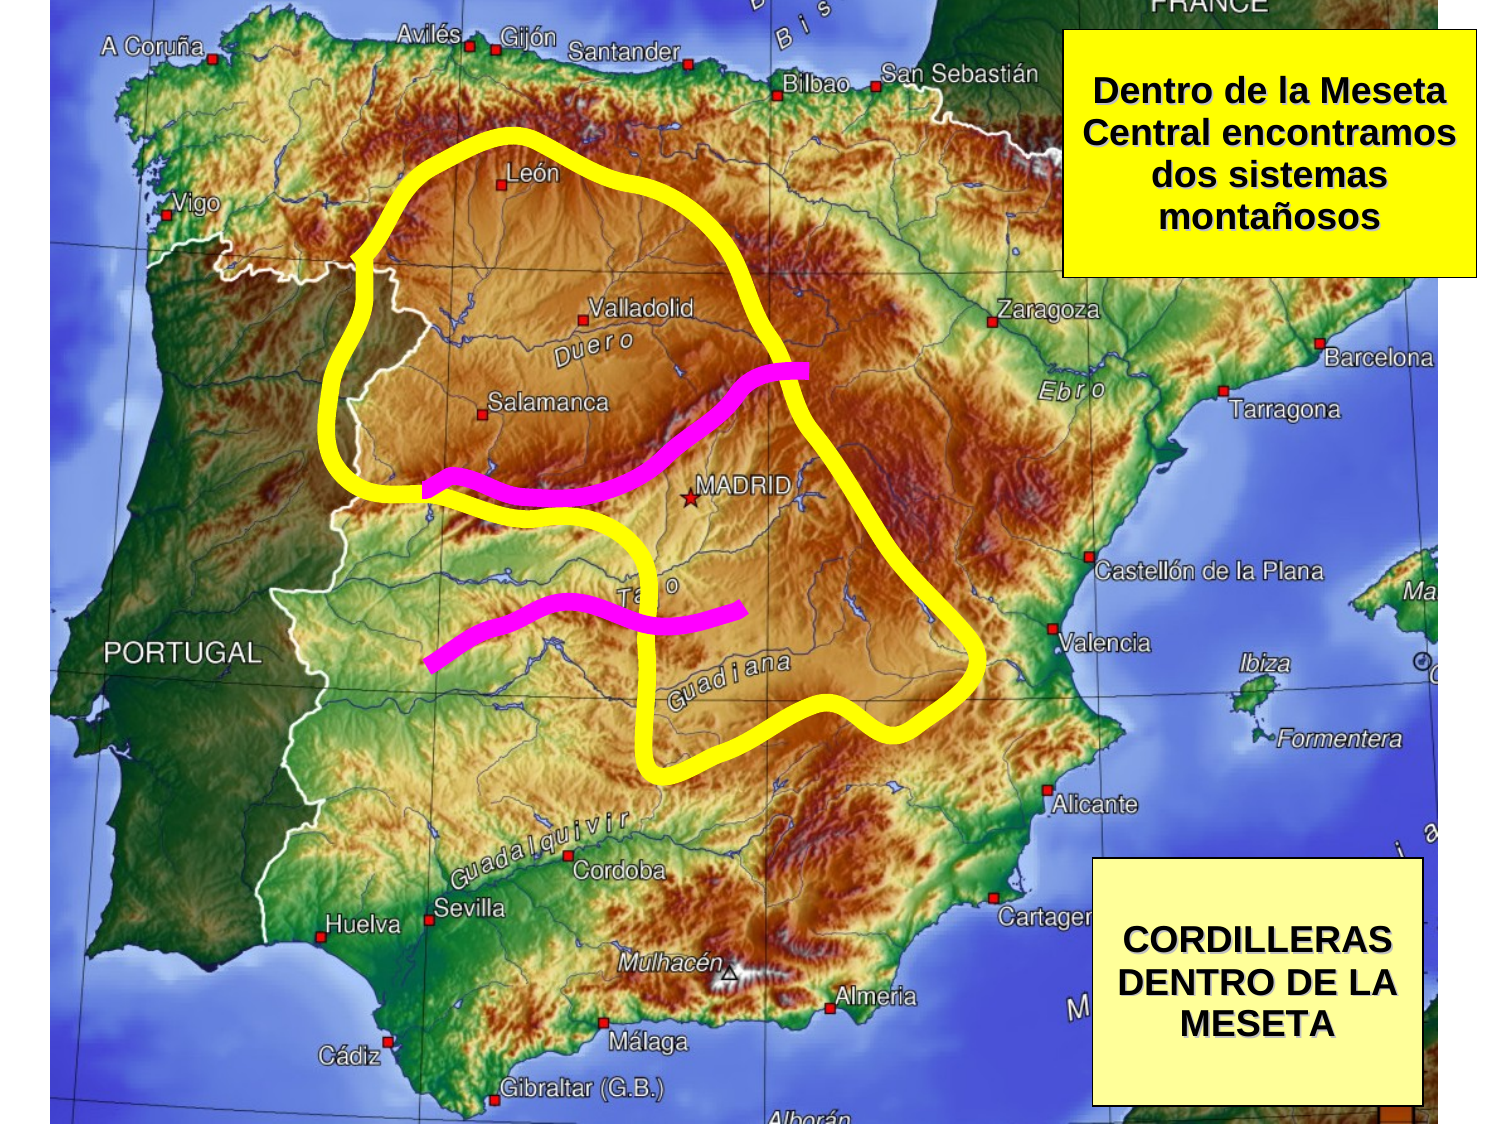

Dentro de la Meseta Central encontramos dos sistemas montañosos
CORDILLERAS DENTRO DE LA MESETA